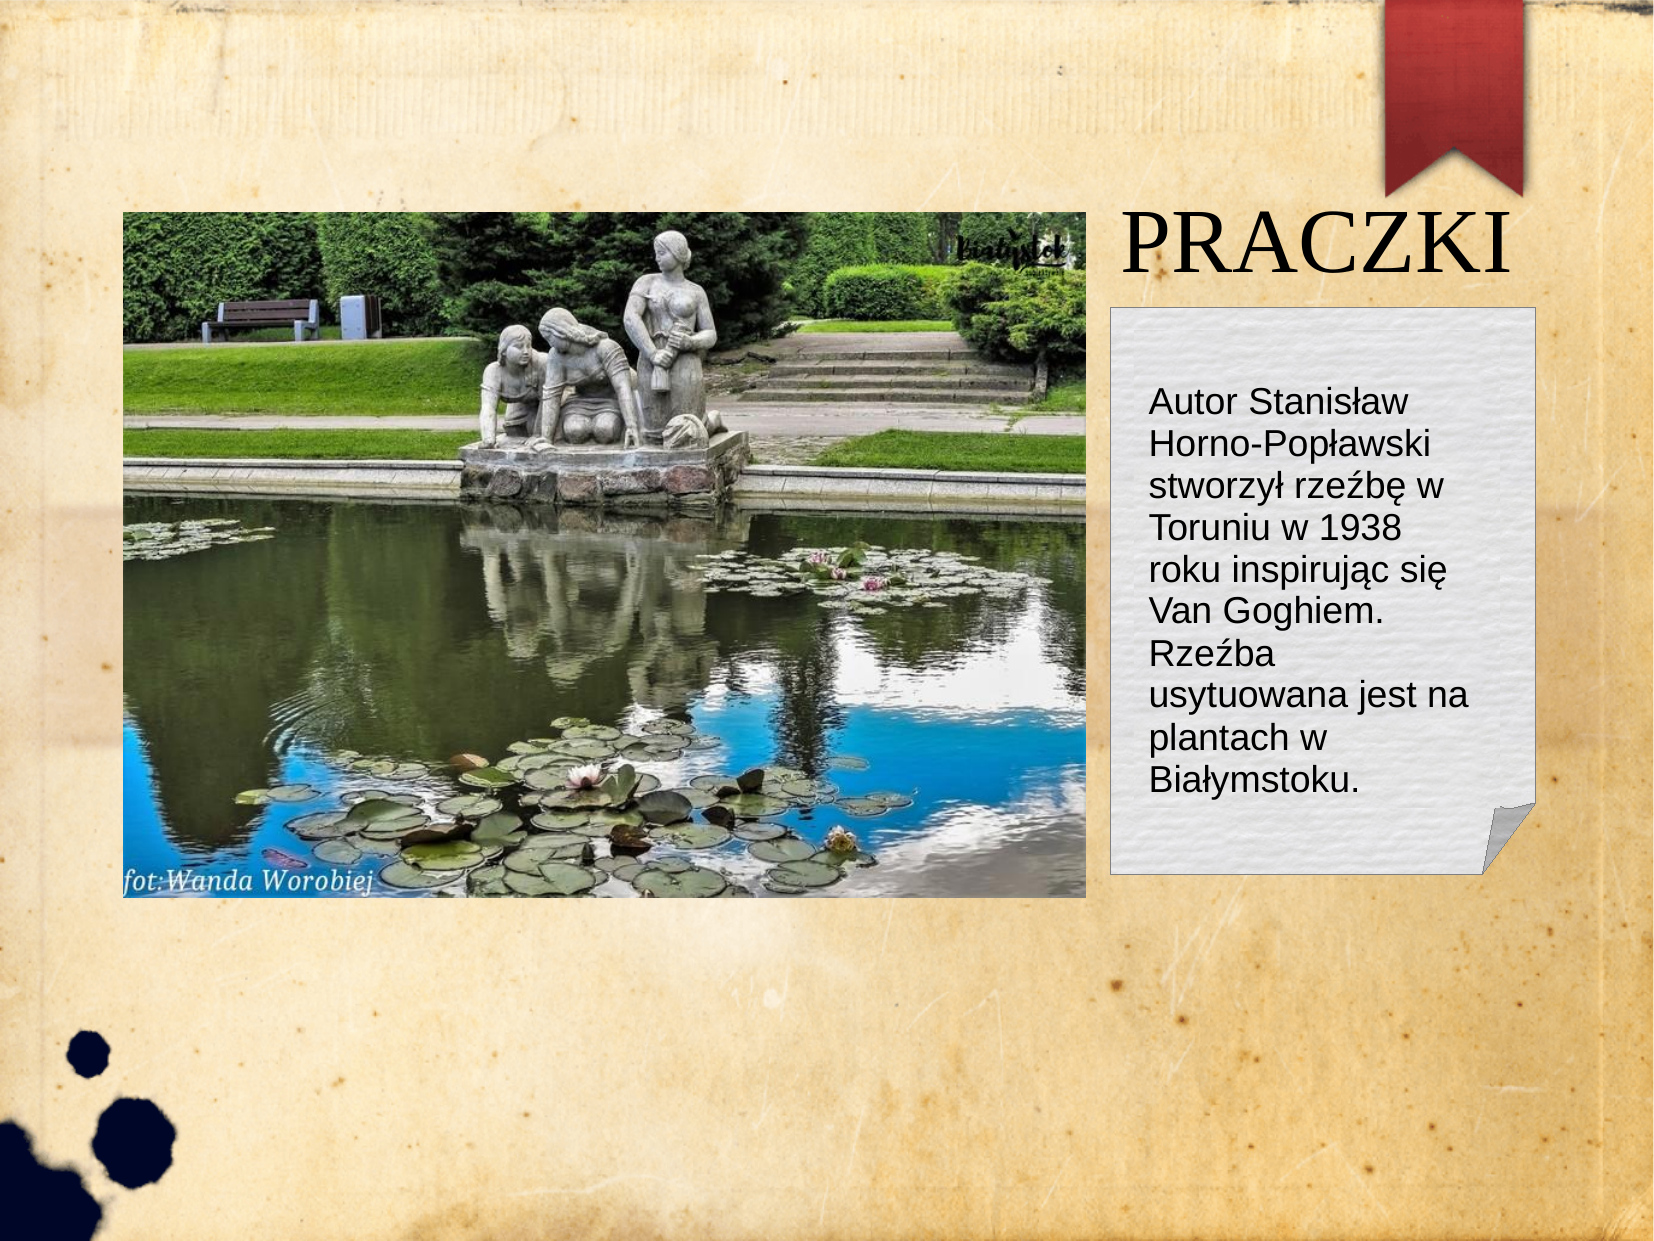

# PRACZKI
Autor Stanisław Horno-Popławski stworzył rzeźbę w Toruniu w 1938 roku inspirując się Van Goghiem. Rzeźba usytuowana jest na plantach w Białymstoku.